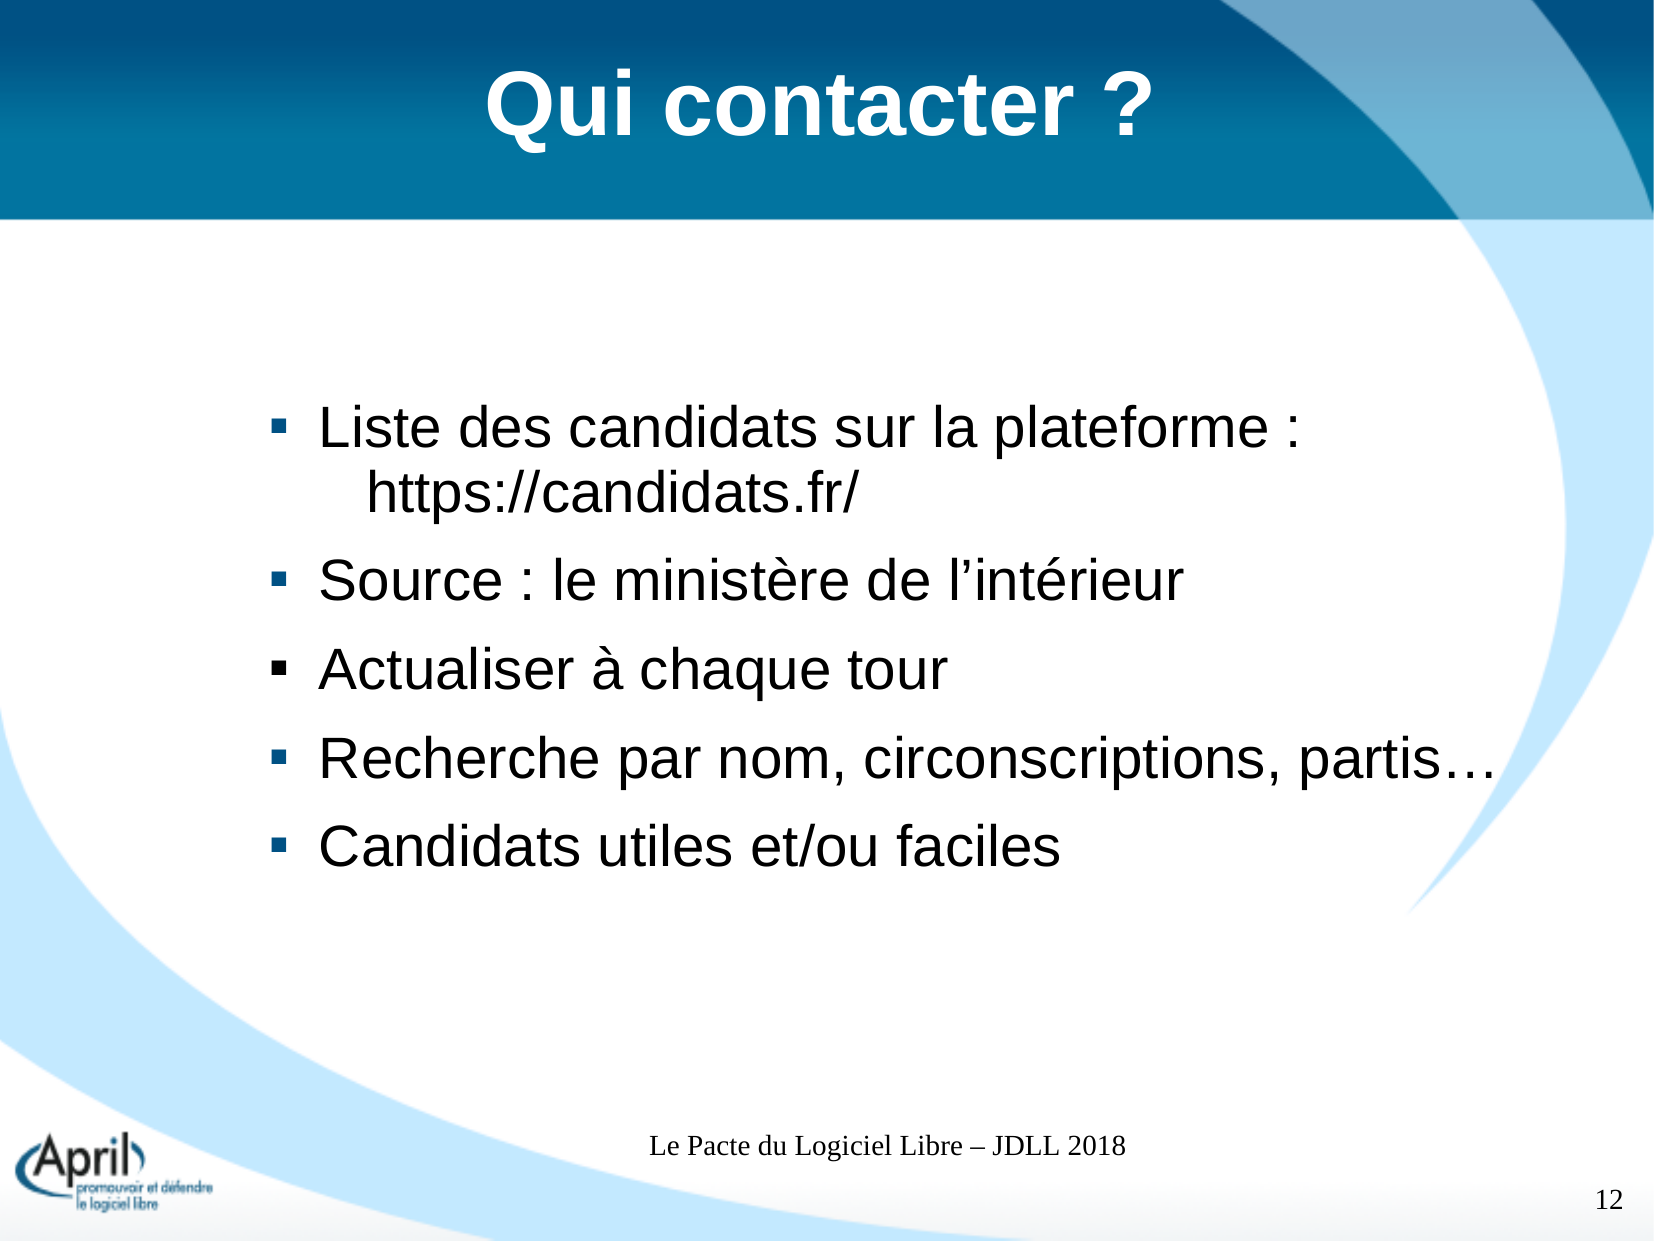

# Qui contacter ?
Liste des candidats sur la plateforme : https://candidats.fr/
Source : le ministère de l’intérieur
Actualiser à chaque tour
Recherche par nom, circonscriptions, partis…
Candidats utiles et/ou faciles
Le Pacte du Logiciel Libre – JDLL 2018
12